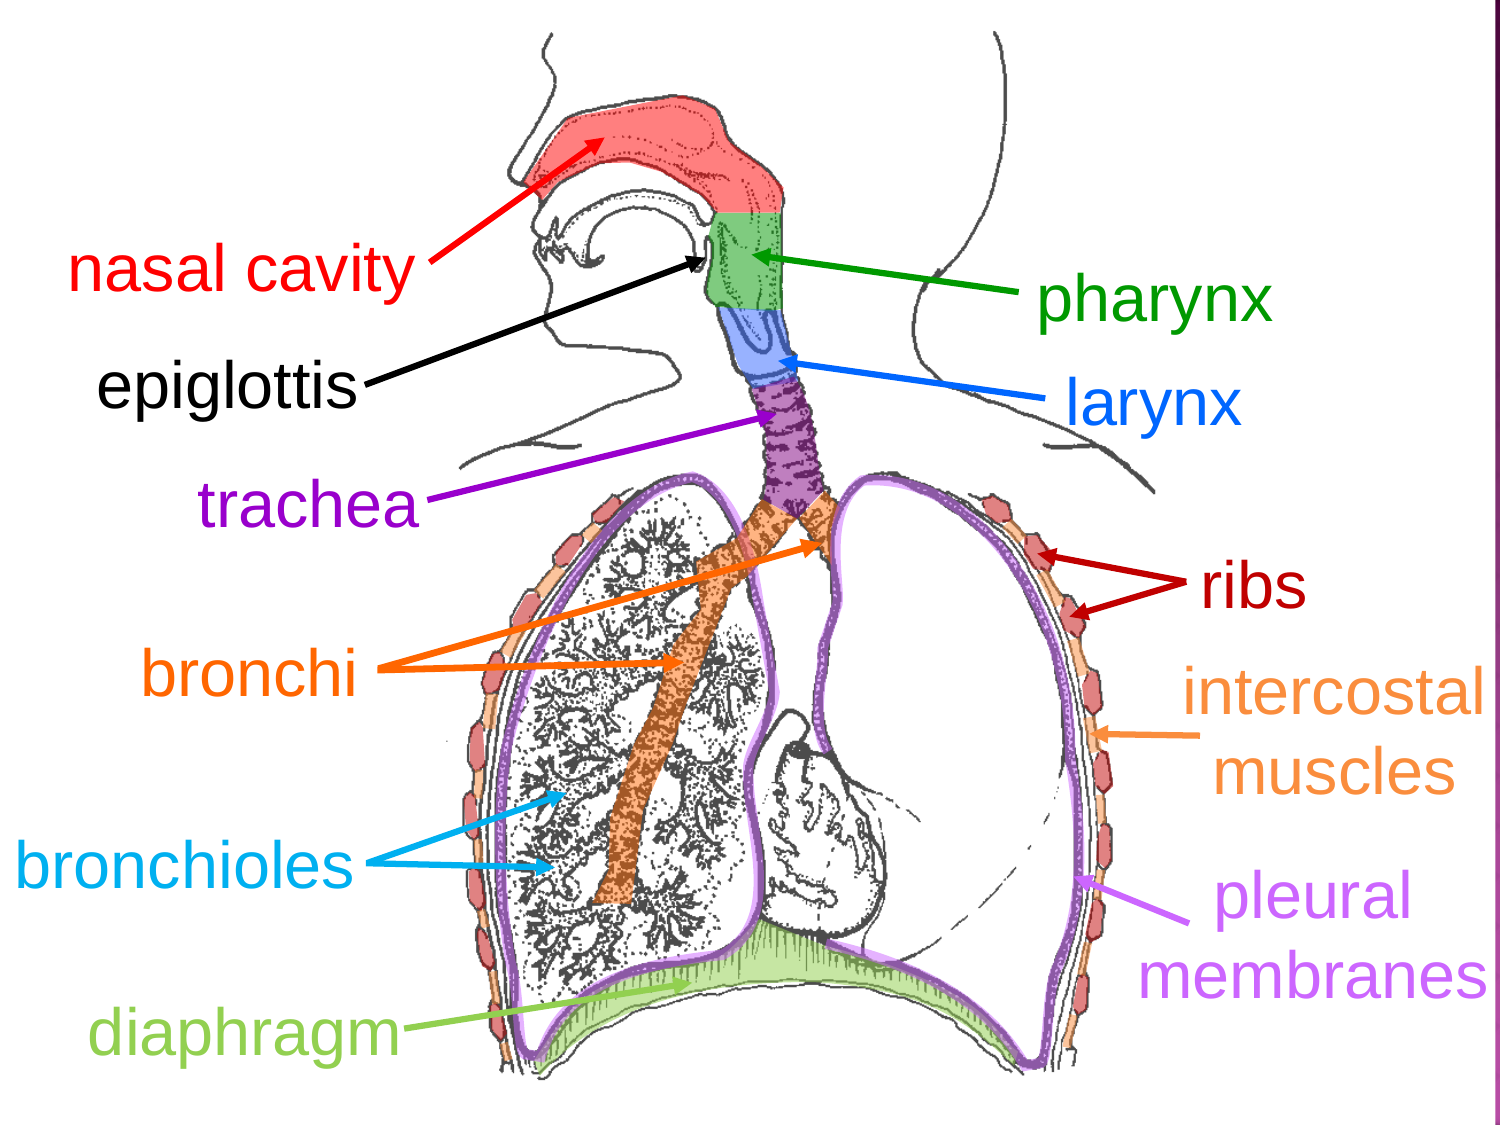

nasal cavity
pharynx
epiglottis
larynx
trachea
ribs
bronchi
intercostal muscles
bronchioles
pleural membranes
diaphragm